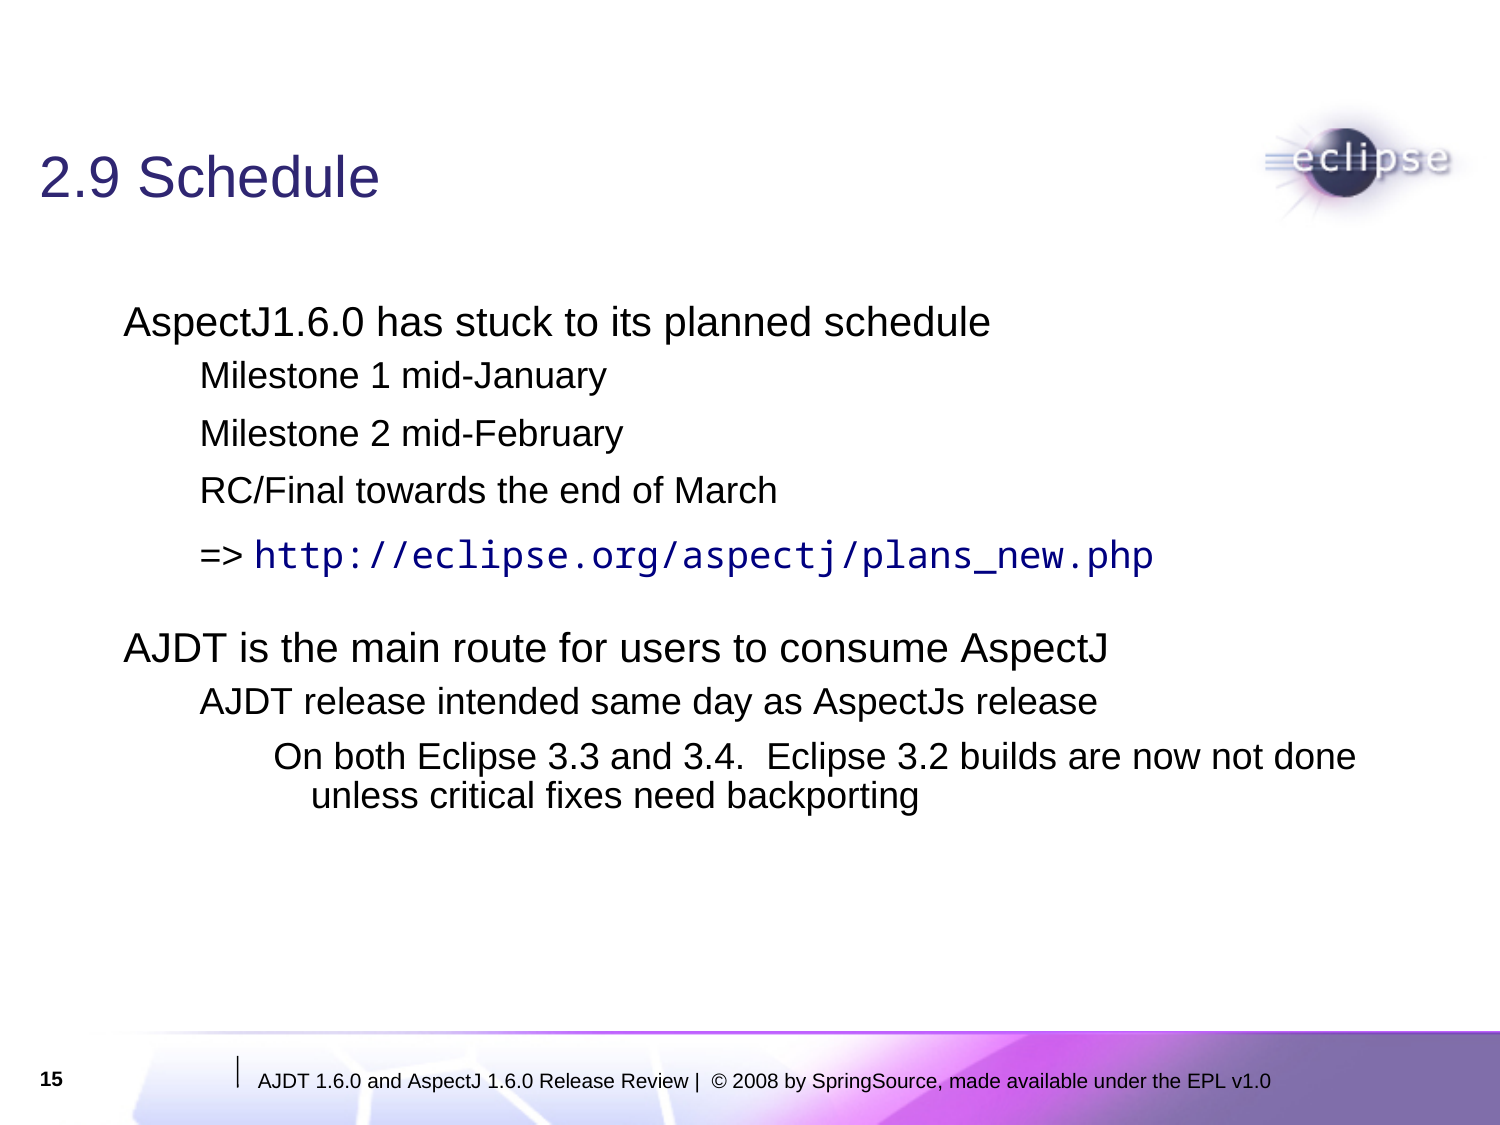

# 2.9 Schedule
AspectJ1.6.0 has stuck to its planned schedule
Milestone 1 mid-January
Milestone 2 mid-February
RC/Final towards the end of March
=> http://eclipse.org/aspectj/plans_new.php
AJDT is the main route for users to consume AspectJ
AJDT release intended same day as AspectJs release
On both Eclipse 3.3 and 3.4. Eclipse 3.2 builds are now not done unless critical fixes need backporting
15